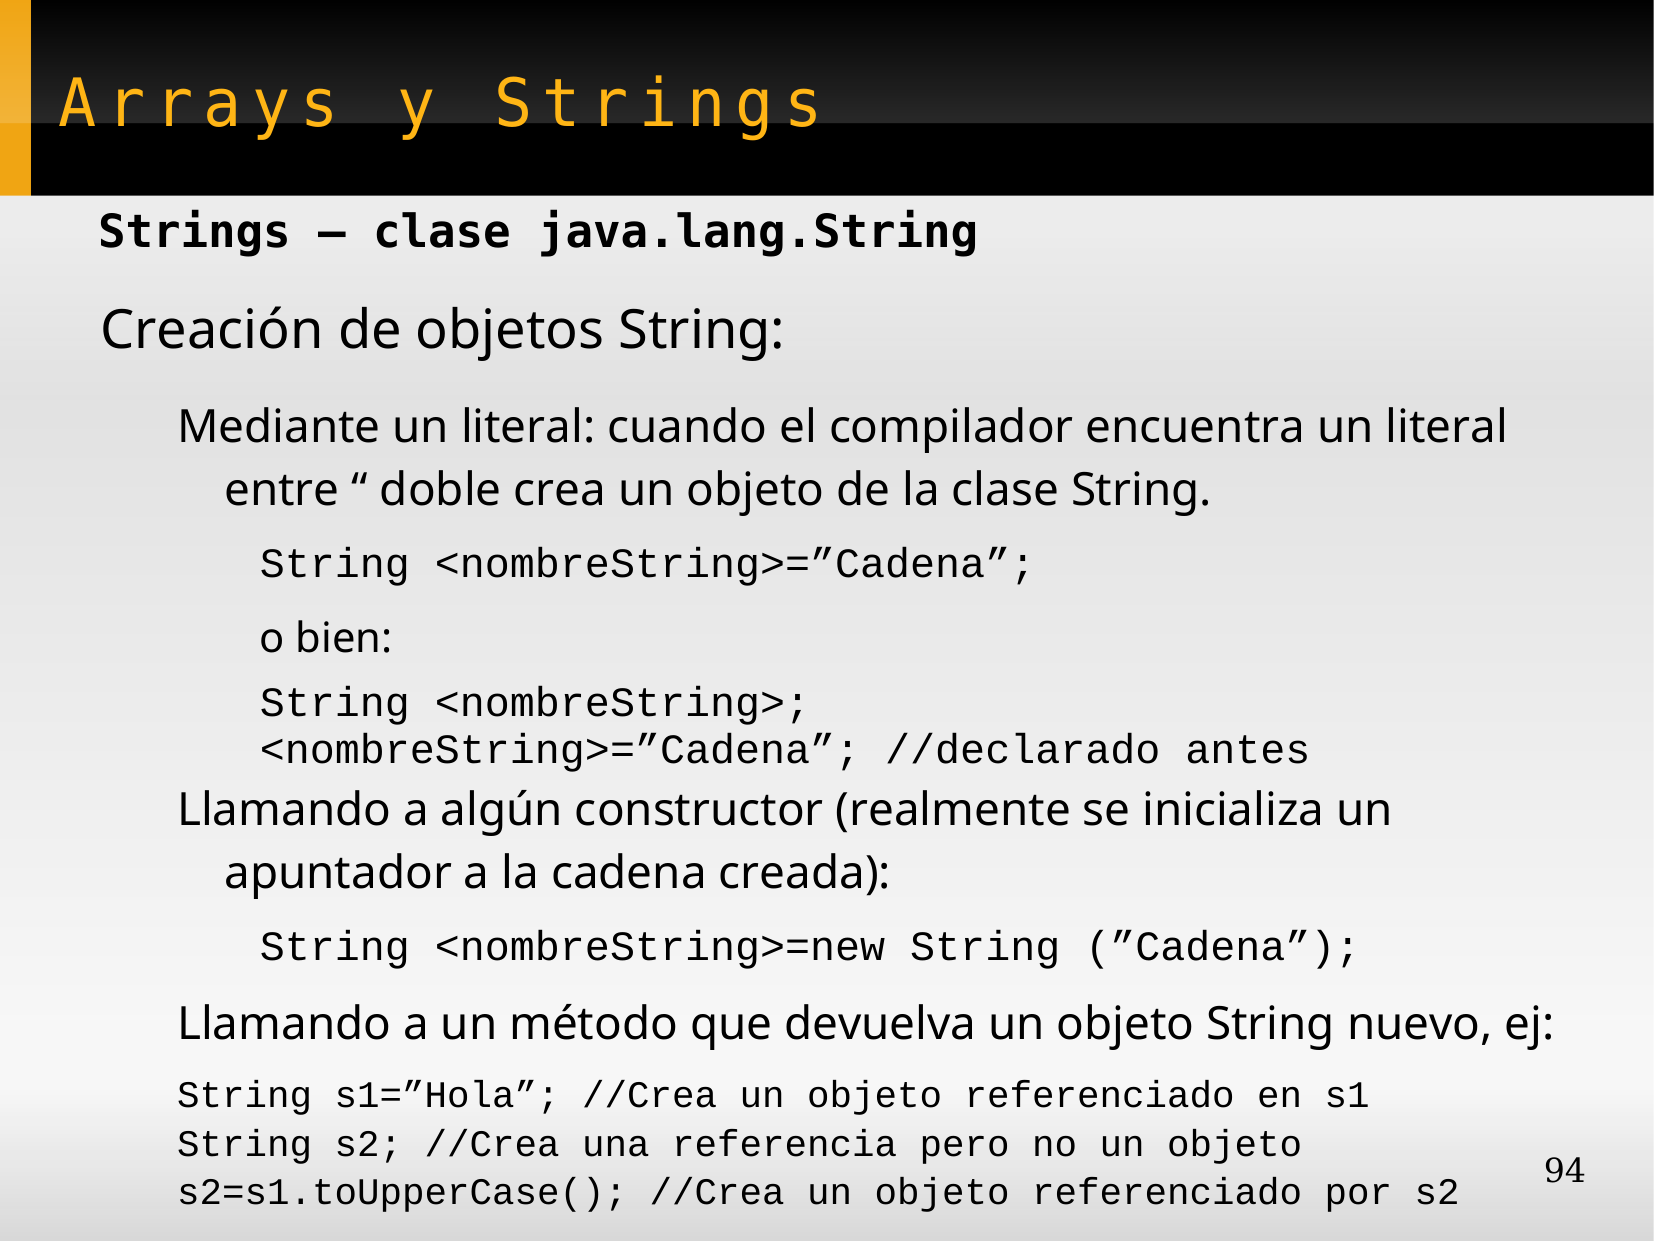

# Arrays y Strings
Strings – clase java.lang.String
Creación de objetos String:
Mediante un literal: cuando el compilador encuentra un literal entre “ doble crea un objeto de la clase String.
String <nombreString>=”Cadena”;
o bien:
String <nombreString>;
<nombreString>=”Cadena”; //declarado antes
Llamando a algún constructor (realmente se inicializa un apuntador a la cadena creada):
String <nombreString>=new String (”Cadena”);
Llamando a un método que devuelva un objeto String nuevo, ej:
String s1=”Hola”; //Crea un objeto referenciado en s1
String s2; //Crea una referencia pero no un objeto
s2=s1.toUpperCase(); //Crea un objeto referenciado por s2
94